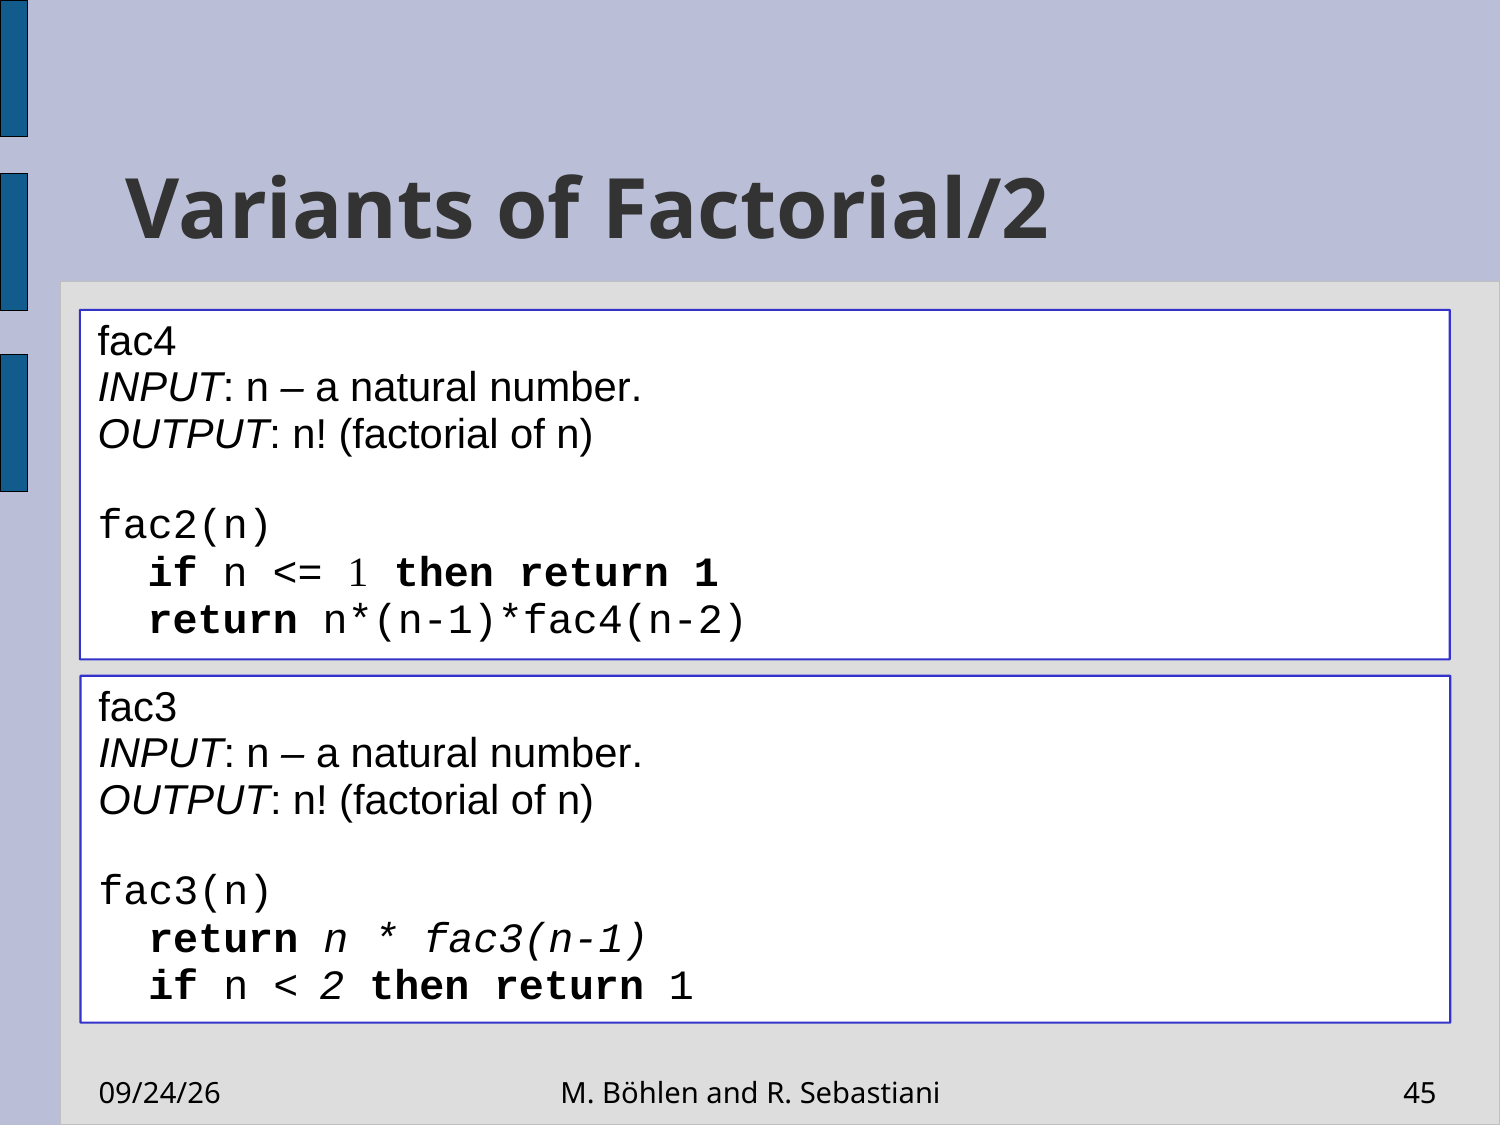

# Variants of Factorial/2
fac4
INPUT: n – a natural number.
OUTPUT: n! (factorial of n)
fac2(n)
 if n <= 1 then return 1
 return n*(n-1)*fac4(n-2)
fac3
INPUT: n – a natural number.
OUTPUT: n! (factorial of n)
fac3(n)
 return n * fac3(n-1)
 if n <2 then return 1
M. Böhlen and R. Sebastiani
45